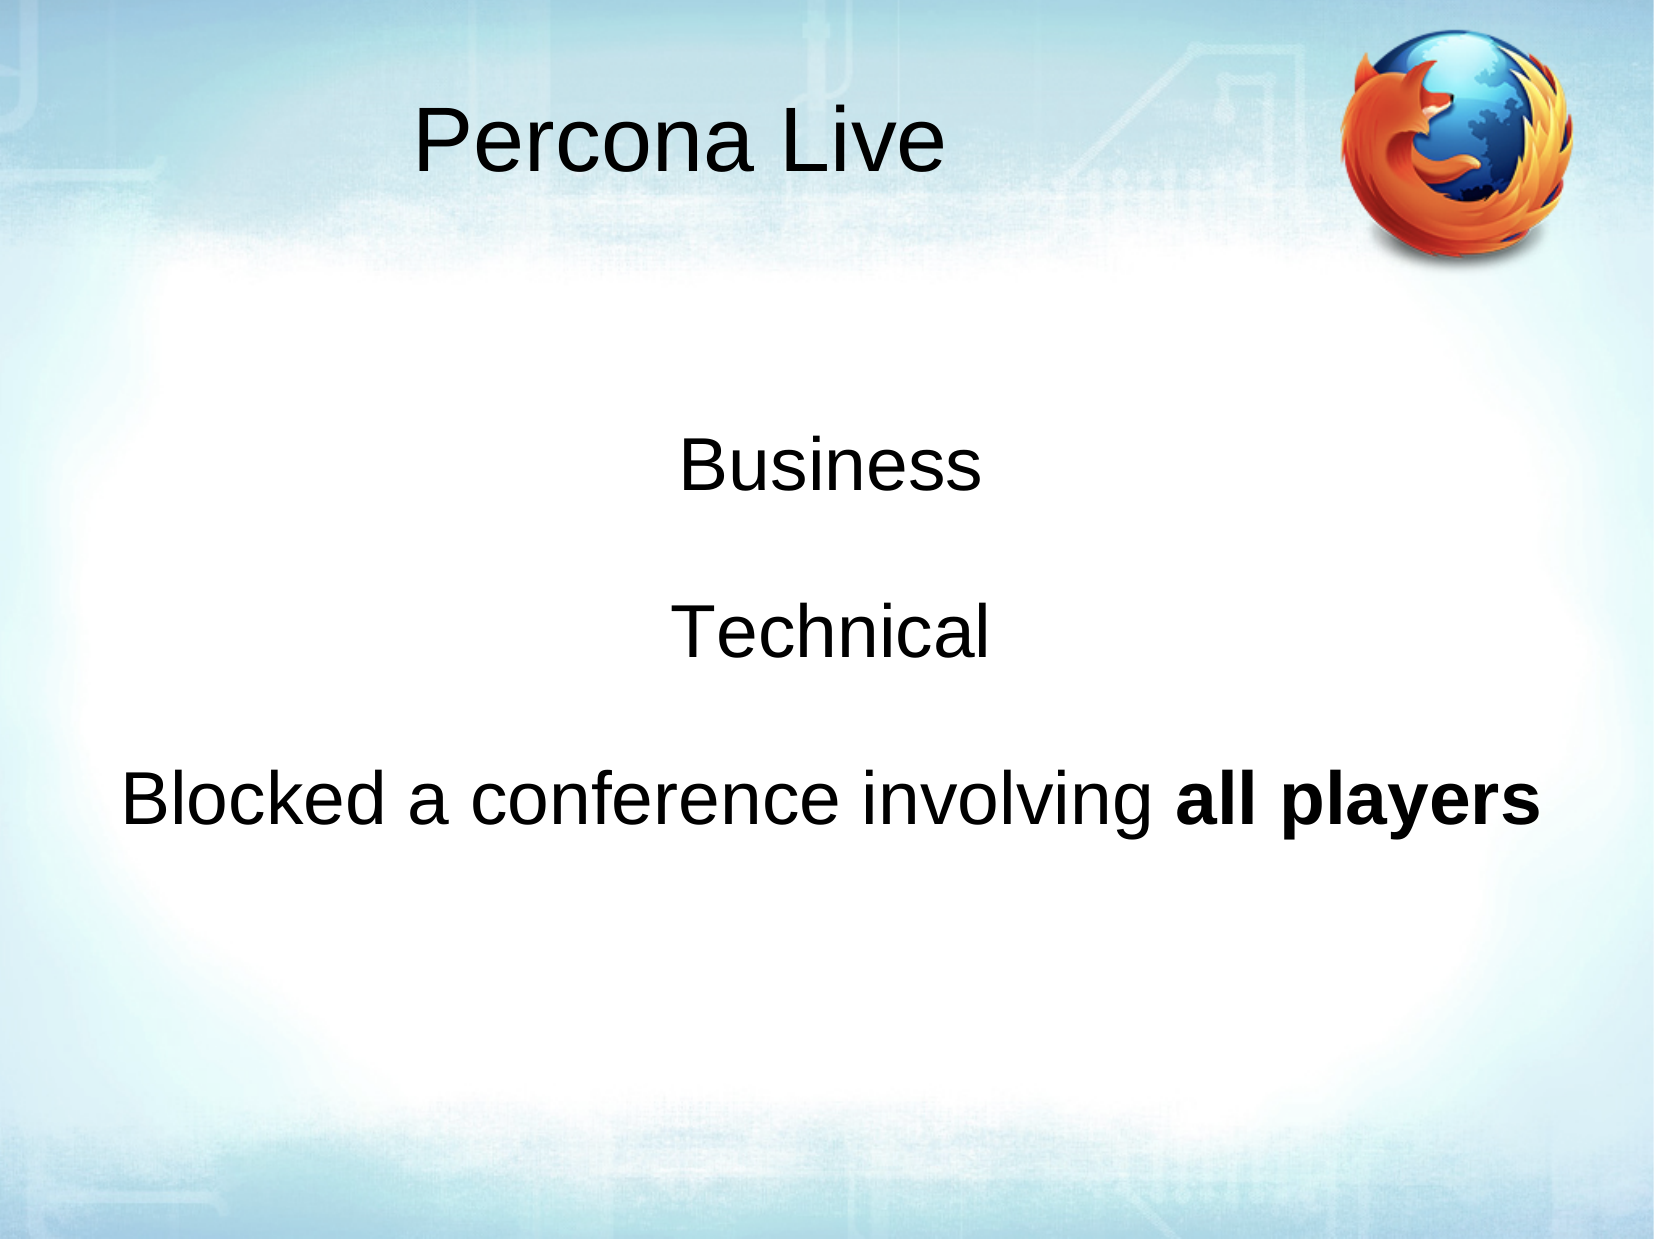

# Percona Live
Business
Technical
Blocked a conference involving all players